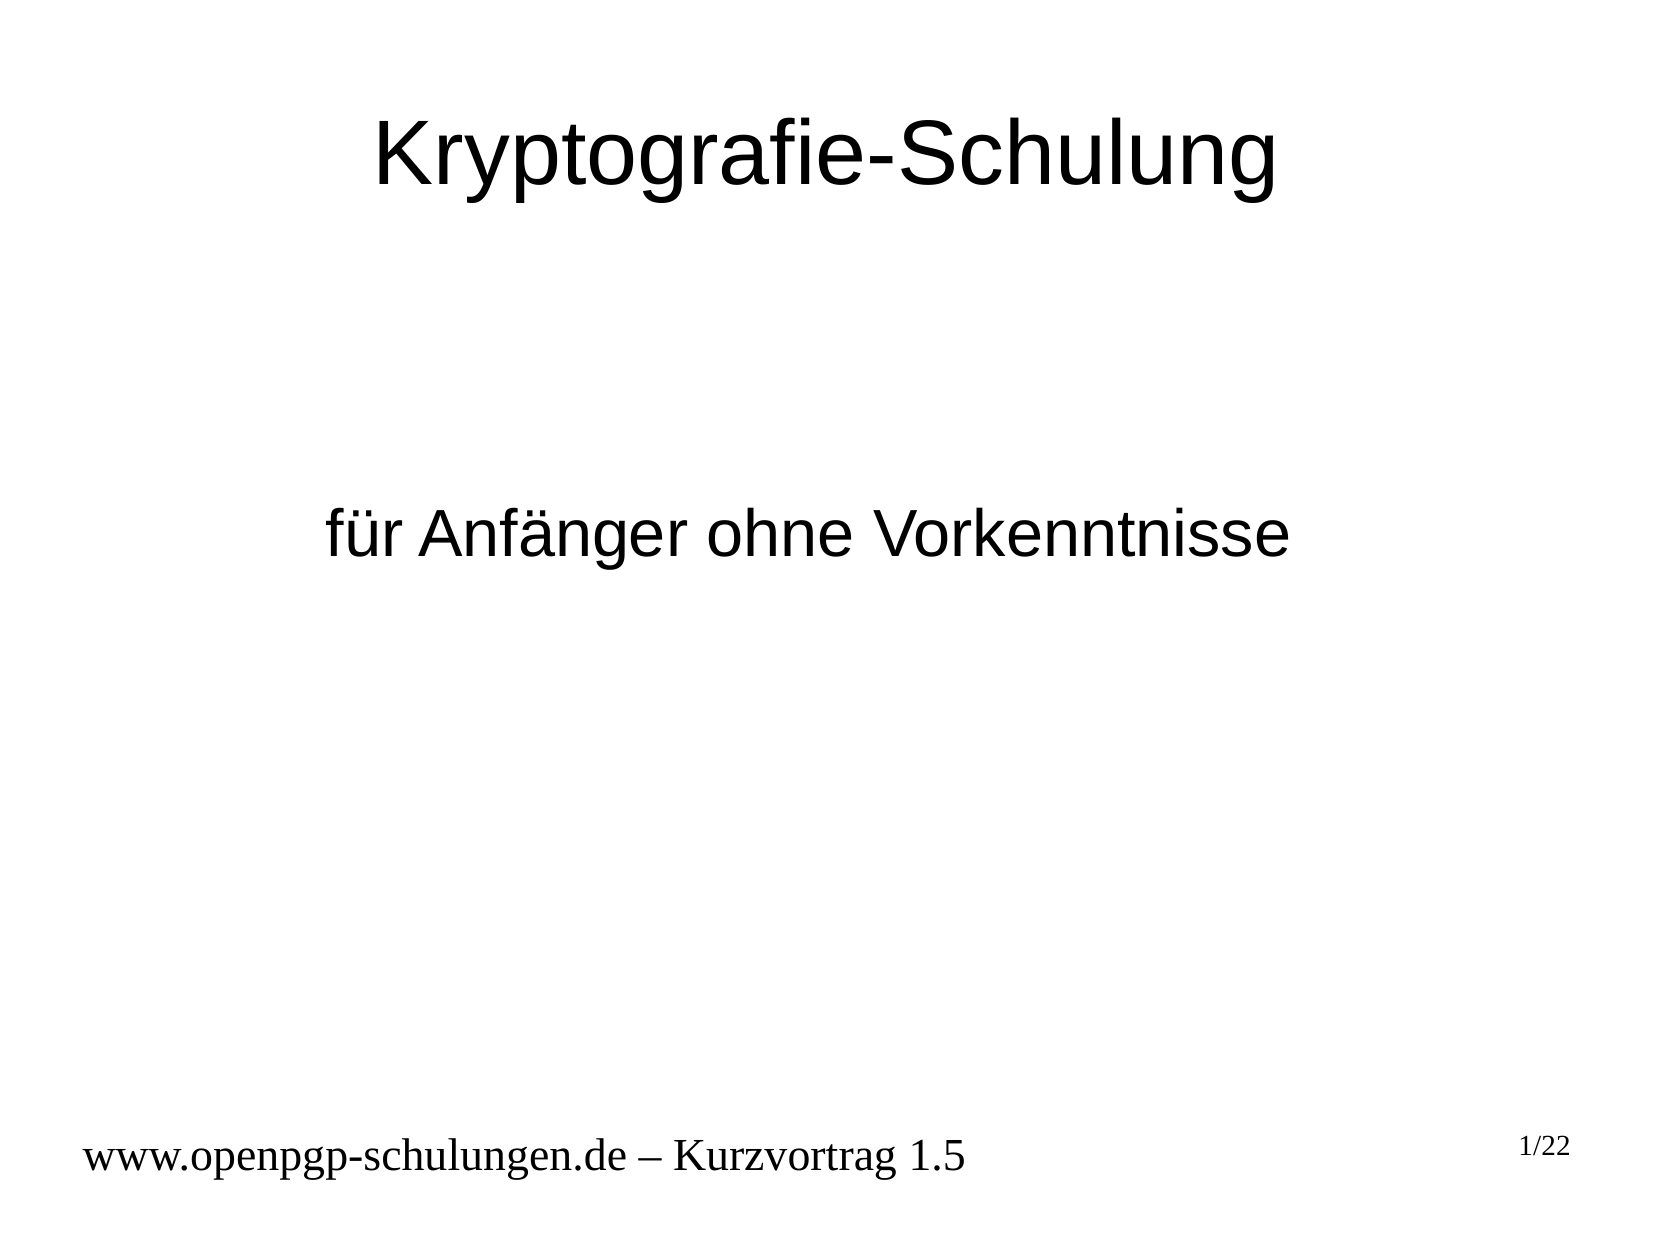

# Kryptografie-Schulung
für Anfänger ohne Vorkenntnisse
1